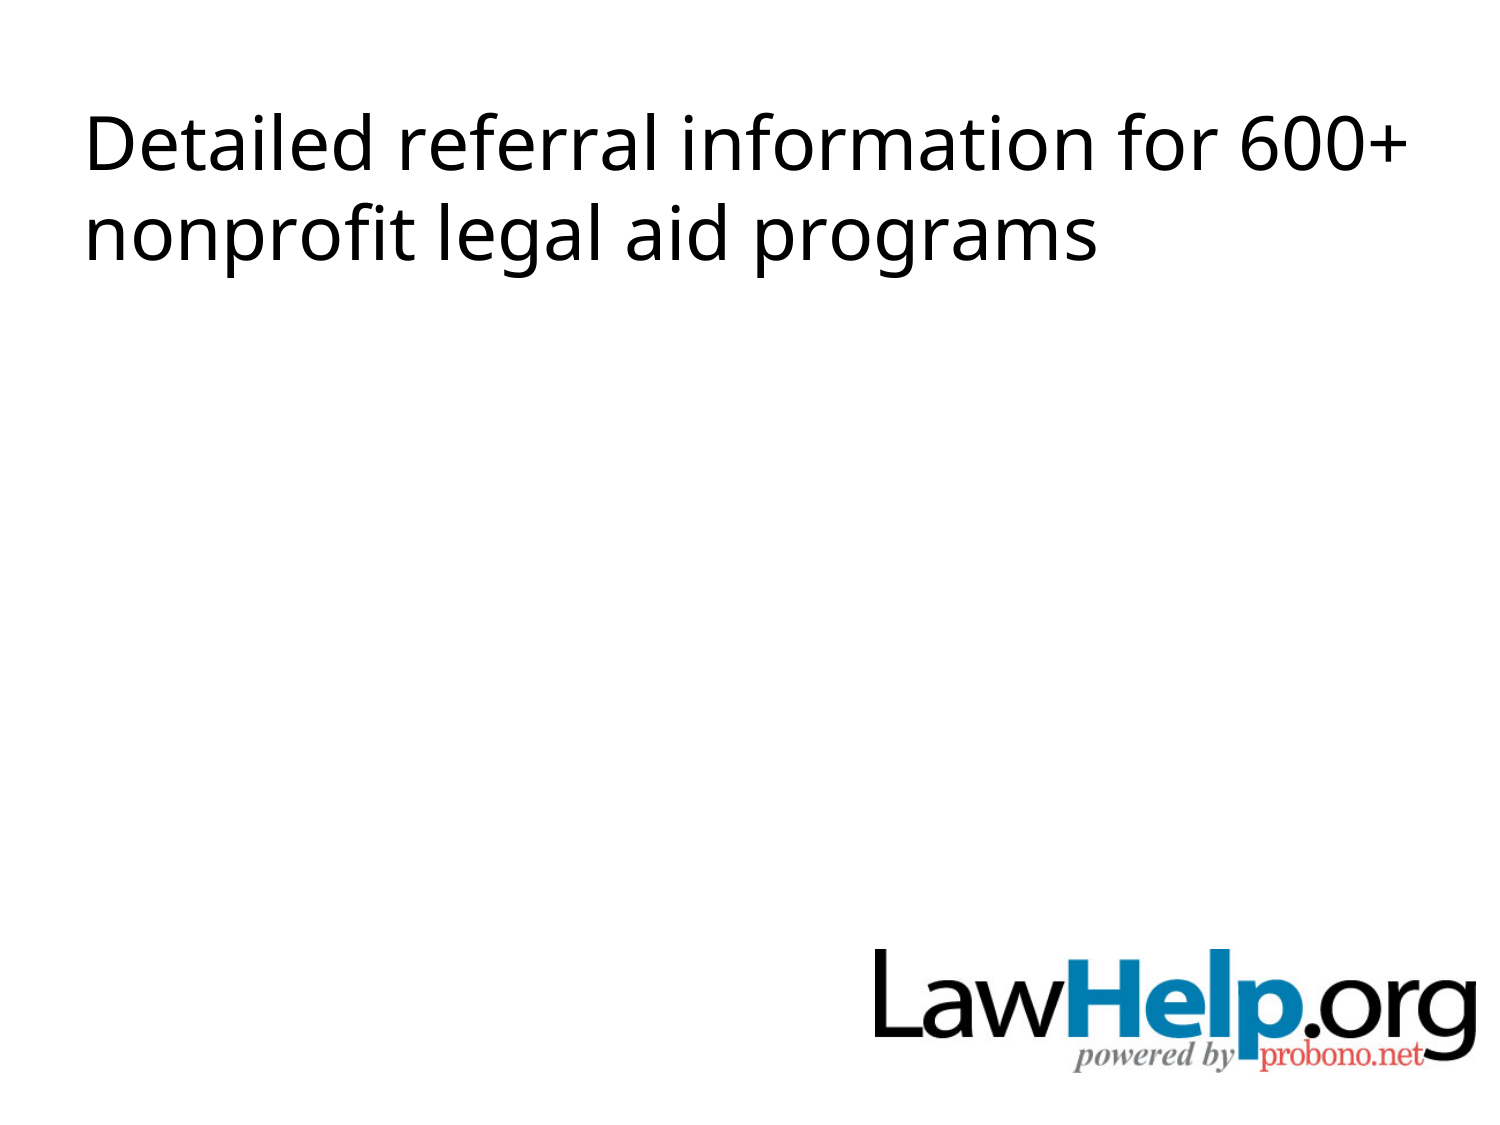

# Detailed referral information for 600+ nonprofit legal aid programs